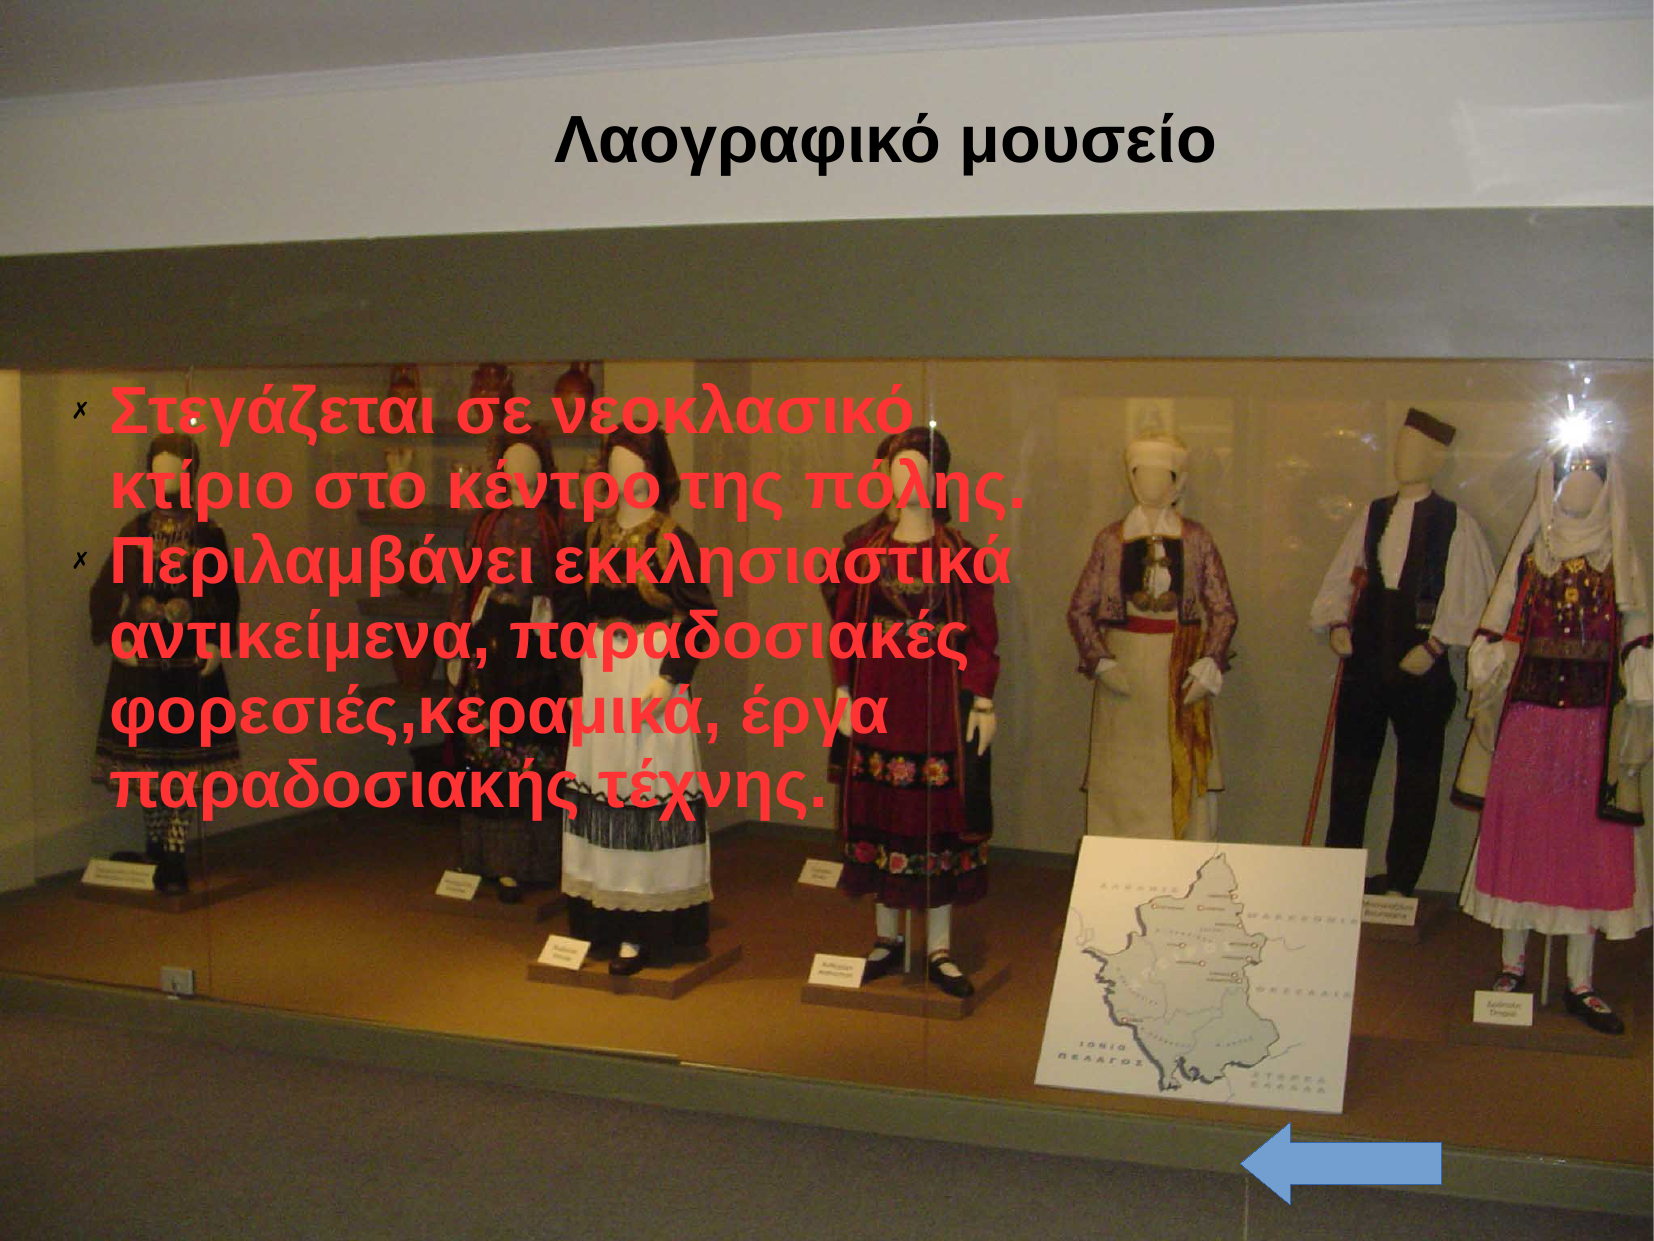

Λαογραφικό μουσείο
Στεγάζεται σε νεοκλασικό κτίριο στο κέντρο της πόλης.
Περιλαμβάνει εκκλησιαστικά αντικείμενα, παραδοσιακές φορεσιές,κεραμικά, έργα παραδοσιακής τέχνης.